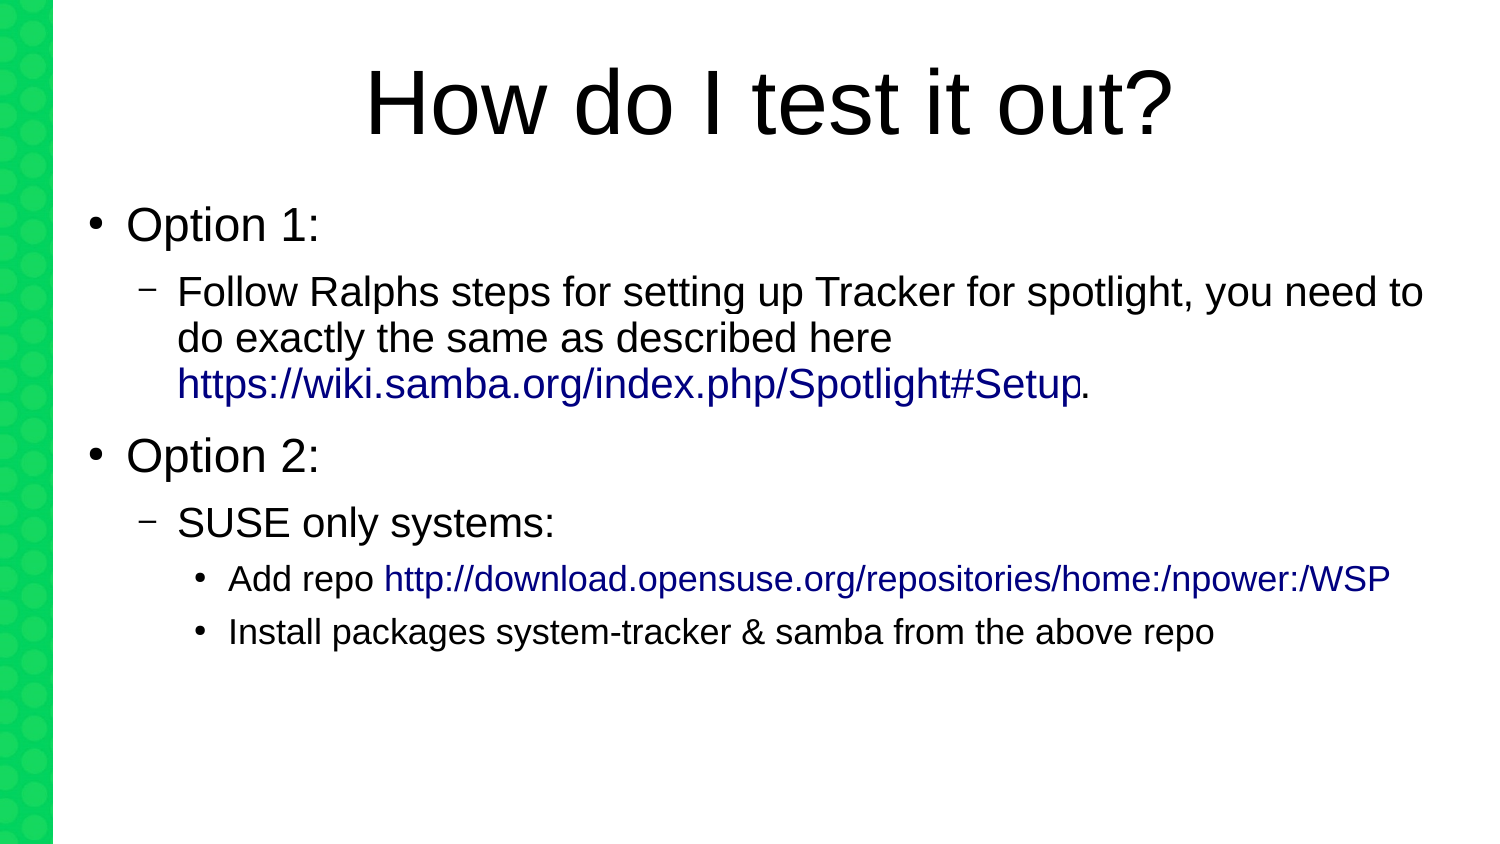

# How do I test it out?
Option 1:
Follow Ralphs steps for setting up Tracker for spotlight, you need to do exactly the same as described here https://wiki.samba.org/index.php/Spotlight#Setup.
Option 2:
SUSE only systems:
Add repo http://download.opensuse.org/repositories/home:/npower:/WSP
Install packages system-tracker & samba from the above repo